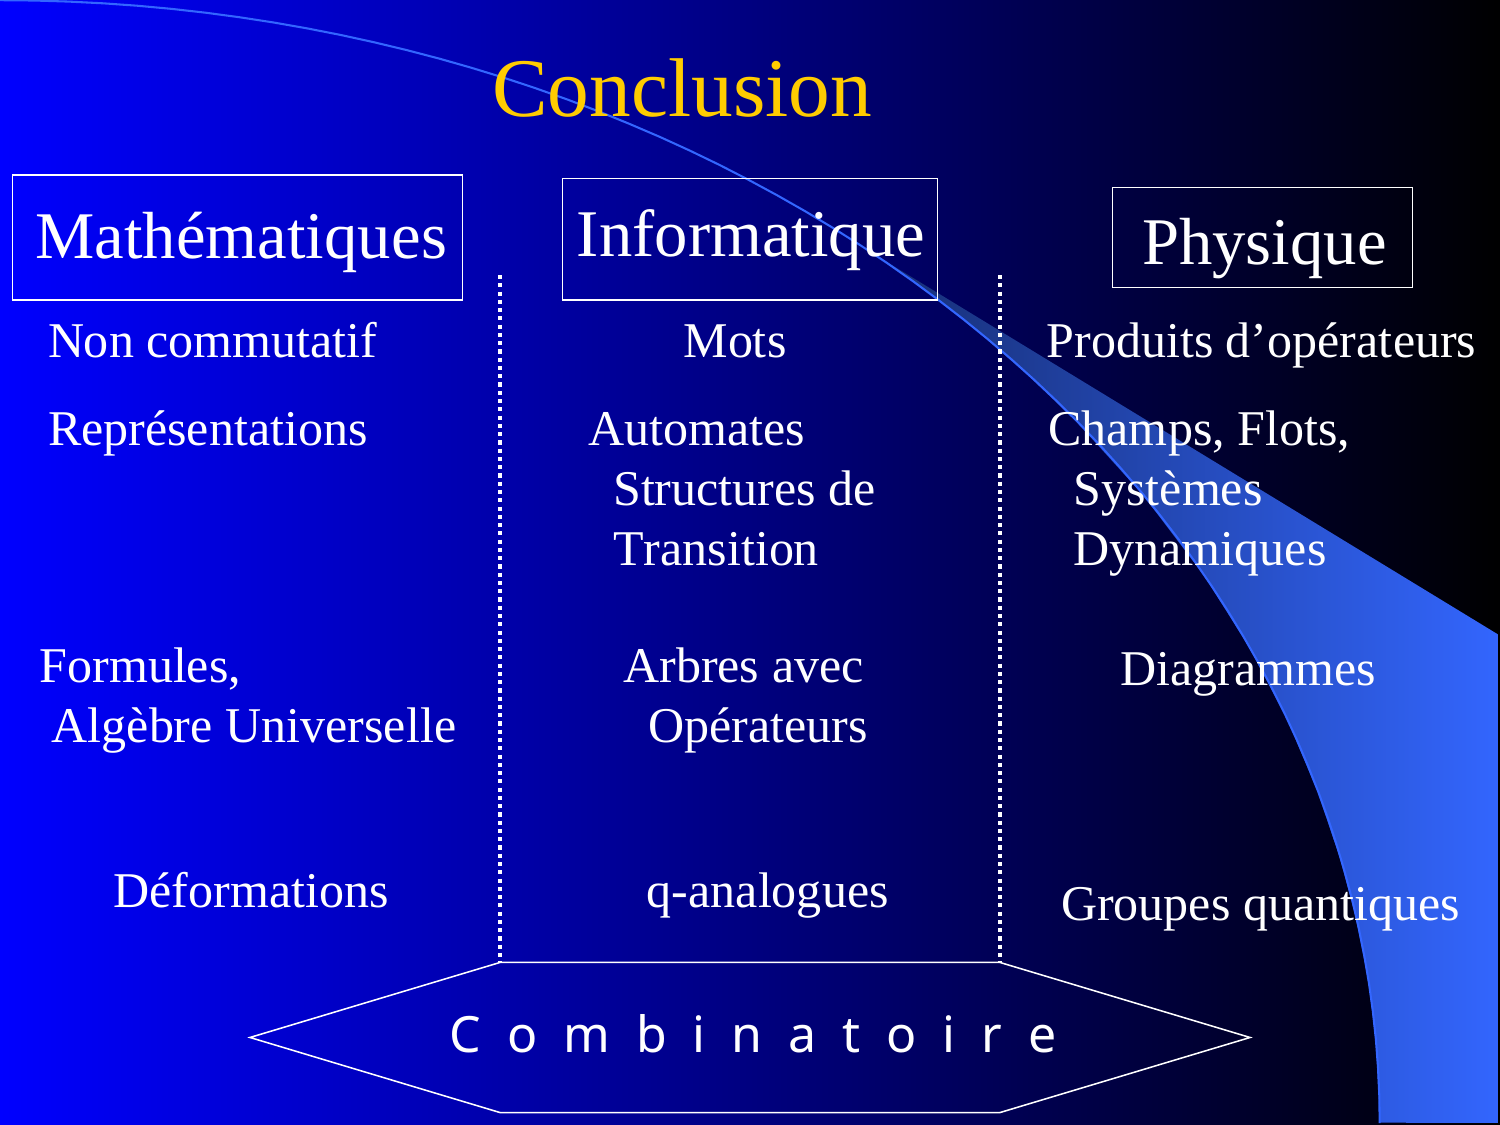

Conclusion
Mathématiques
Informatique
Physique
 Non commutatif
 Mots
 Produits d’opérateurs
 Représentations
 Automates
 Structures de
 Transition
 Champs, Flots,
 Systèmes
 Dynamiques
 Formules,
 Algèbre Universelle
 Arbres avec
 Opérateurs
 Diagrammes
 Déformations
 q-analogues
 Groupes quantiques
C o m b i n a t o i r e